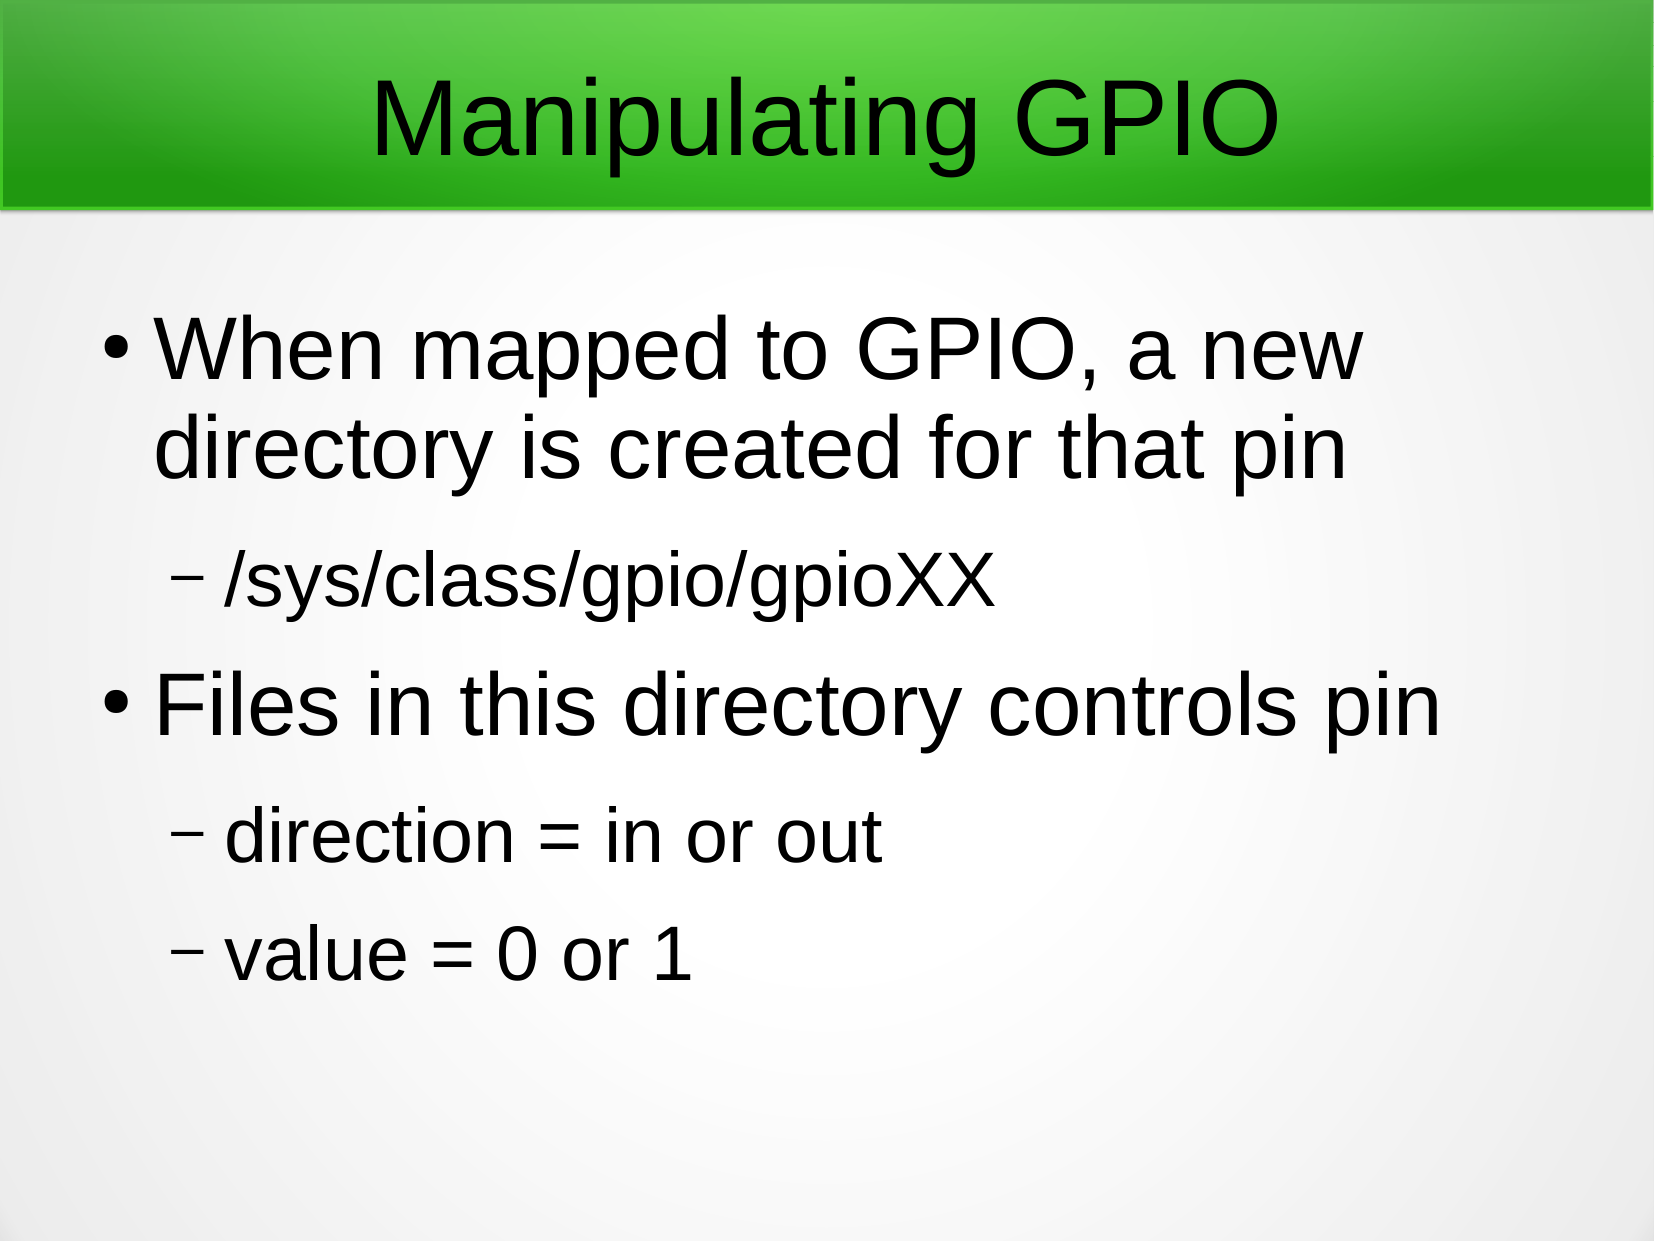

# Manipulating GPIO
When mapped to GPIO, a new directory is created for that pin
/sys/class/gpio/gpioXX
Files in this directory controls pin
direction = in or out
value = 0 or 1